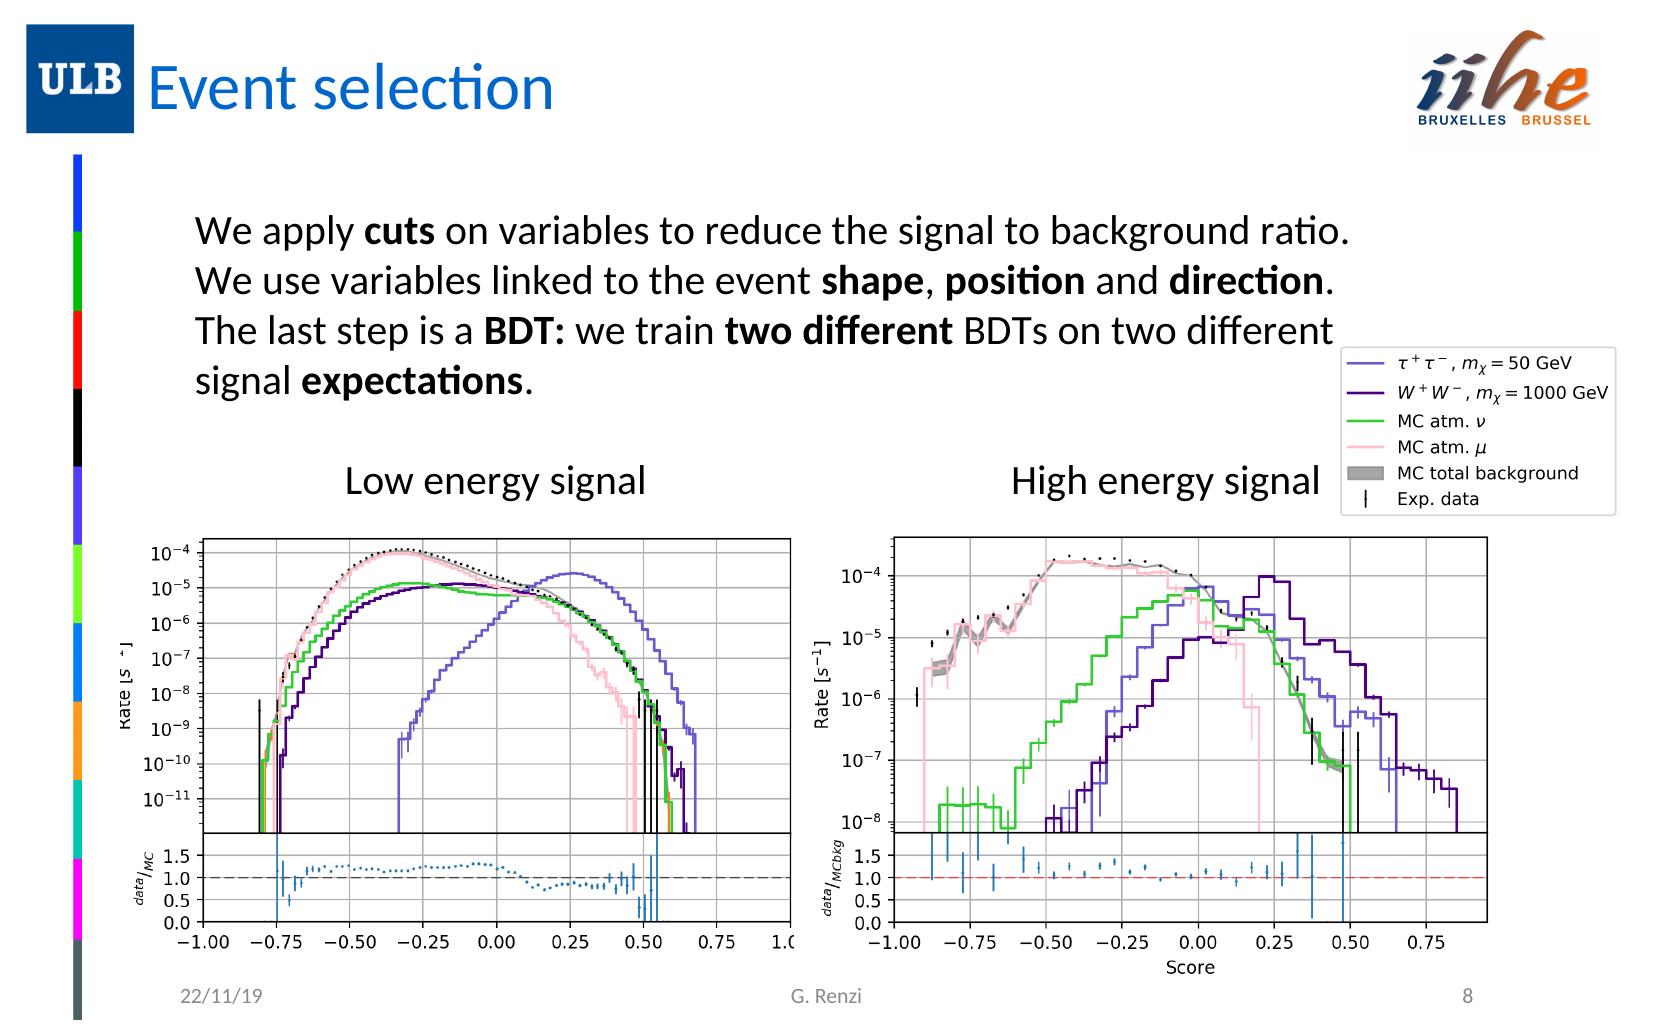

# Event selection
We apply cuts on variables to reduce the signal to background ratio.
We use variables linked to the event shape, position and direction.
The last step is a BDT: we train two different BDTs on two different signal expectations.
	Low energy signal		 High energy signal
09/26/18
8